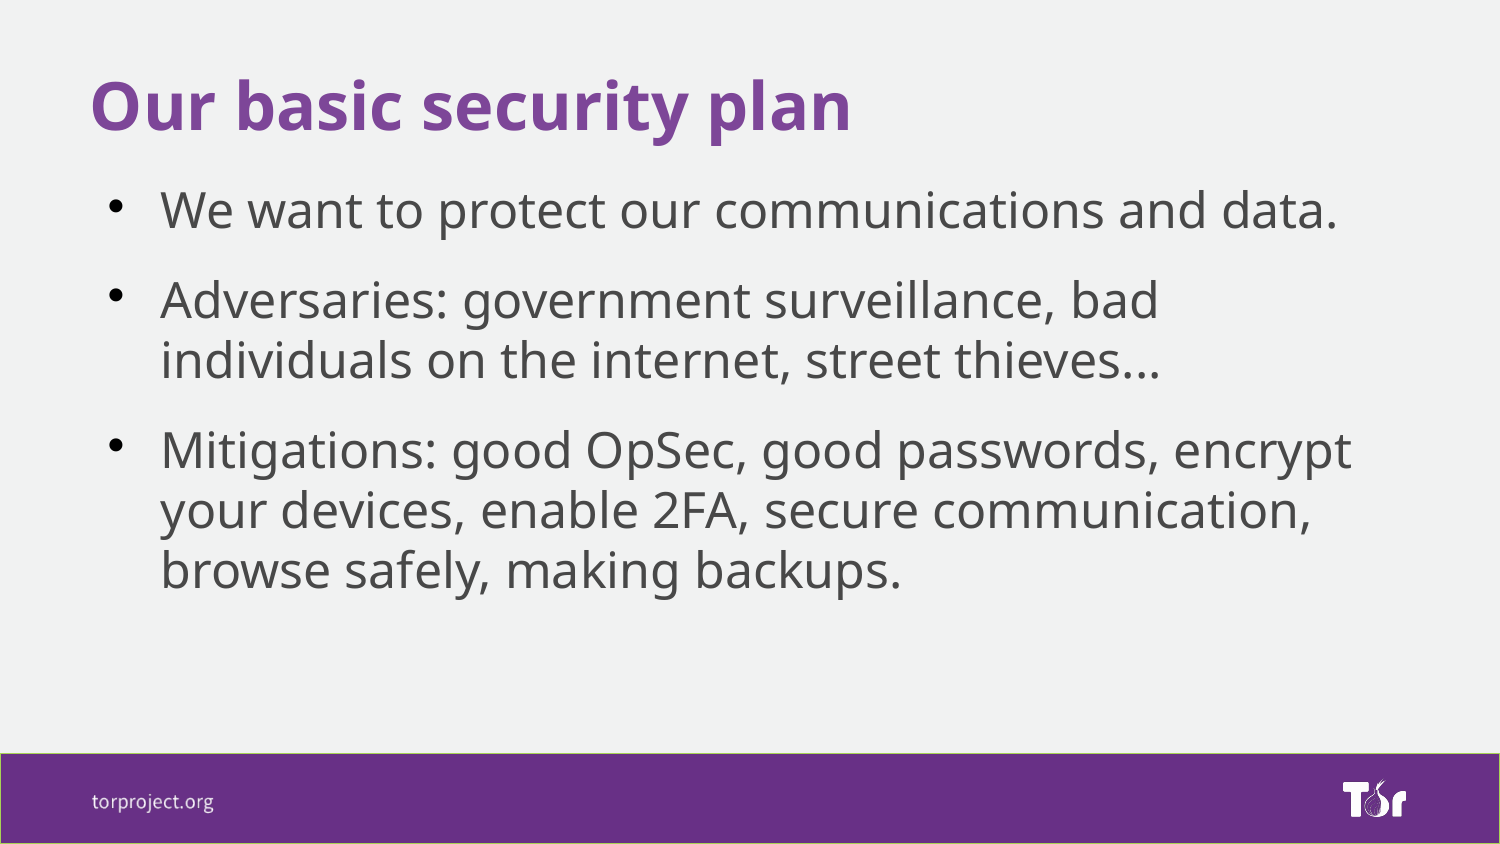

Our basic security plan
We want to protect our communications and data.
Adversaries: government surveillance, bad individuals on the internet, street thieves...
Mitigations: good OpSec, good passwords, encrypt your devices, enable 2FA, secure communication, browse safely, making backups.